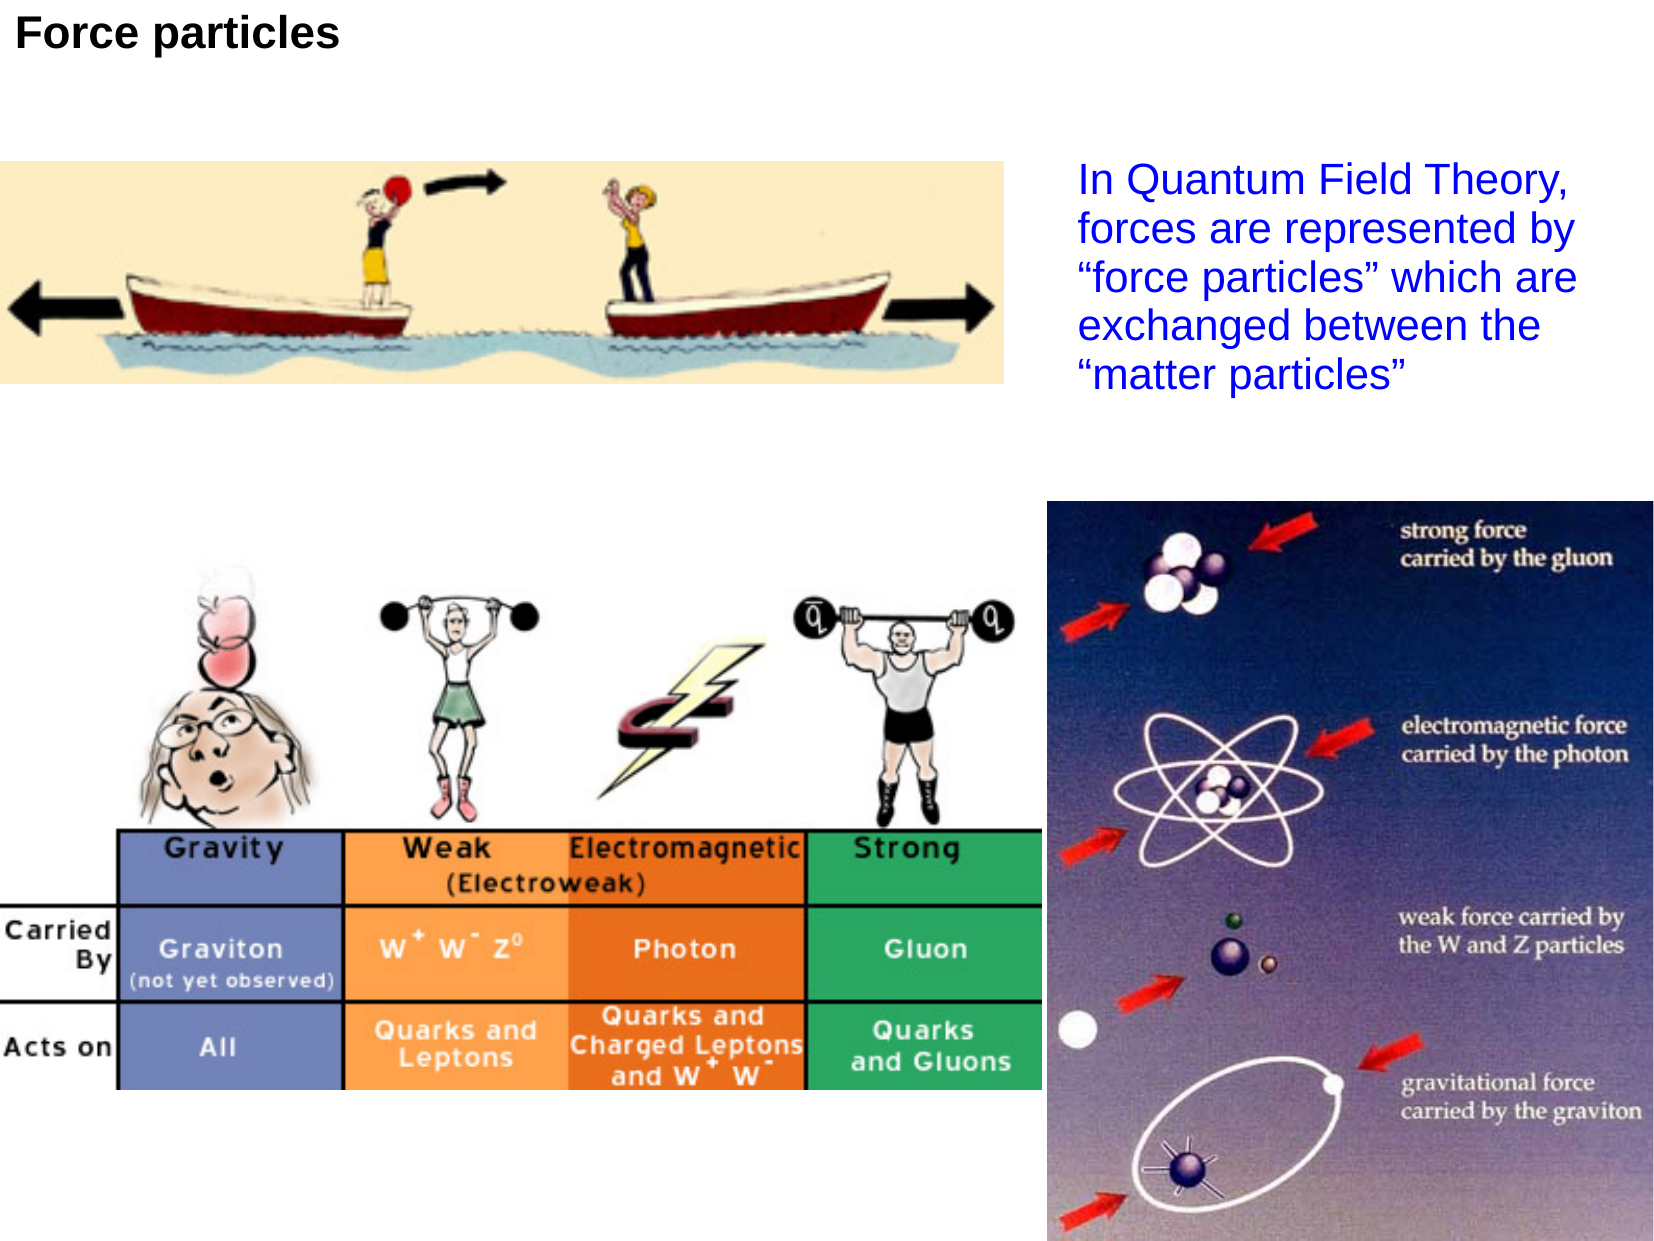

Force particles
In Quantum Field Theory, forces are represented by “force particles” which are exchanged between the “matter particles”